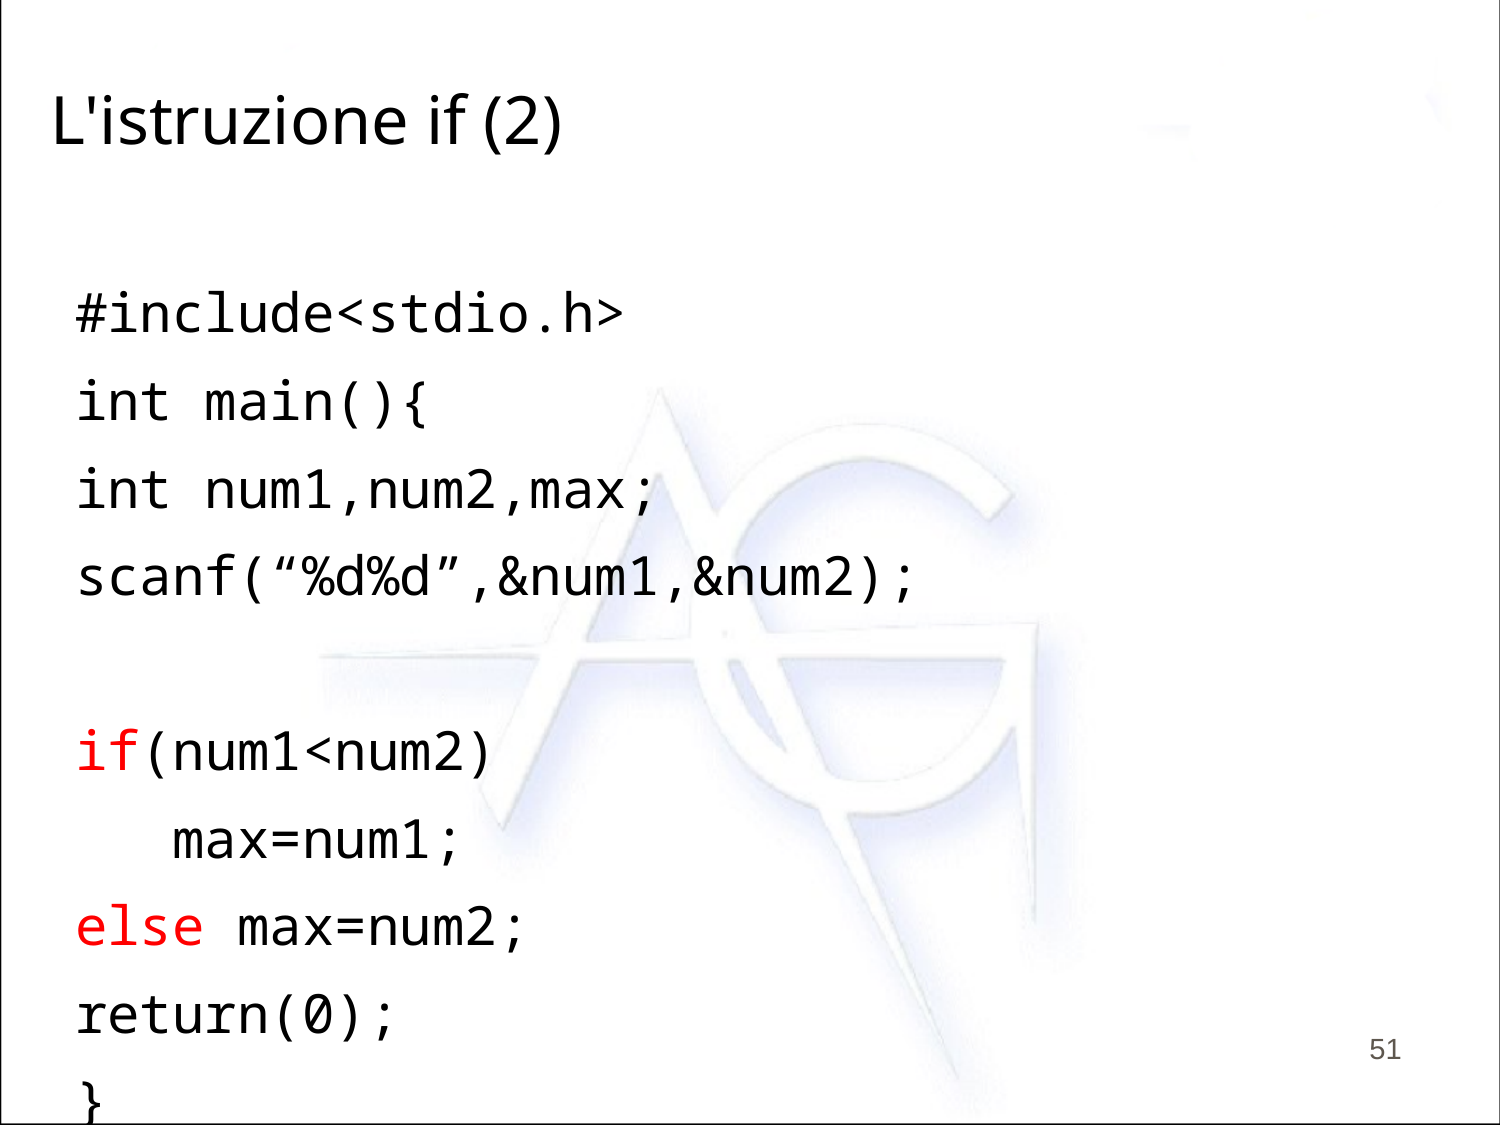

# L'istruzione if (2)
#include<stdio.h>
int main(){
int num1,num2,max;
scanf(“%d%d”,&num1,&num2);
if(num1<num2)
 max=num1;
else max=num2;
return(0);
}
51